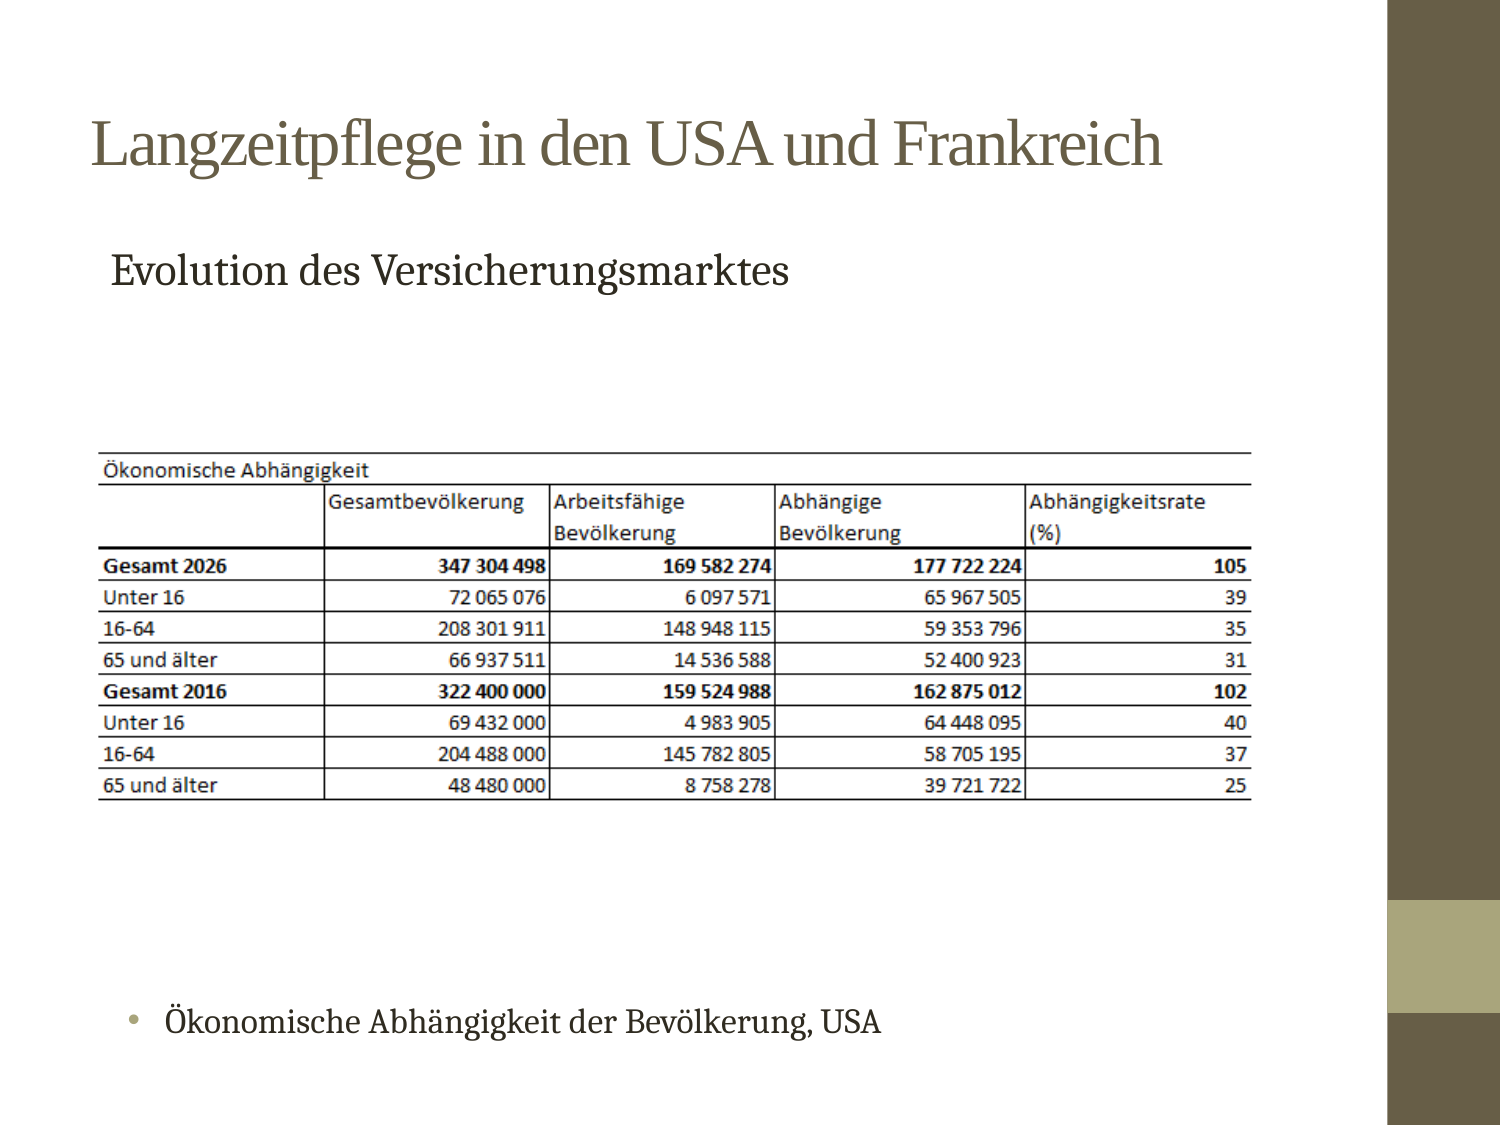

# Langzeitpflege in den USA und Frankreich
Evolution des Versicherungsmarktes
Ökonomische Abhängigkeit der Bevölkerung, USA